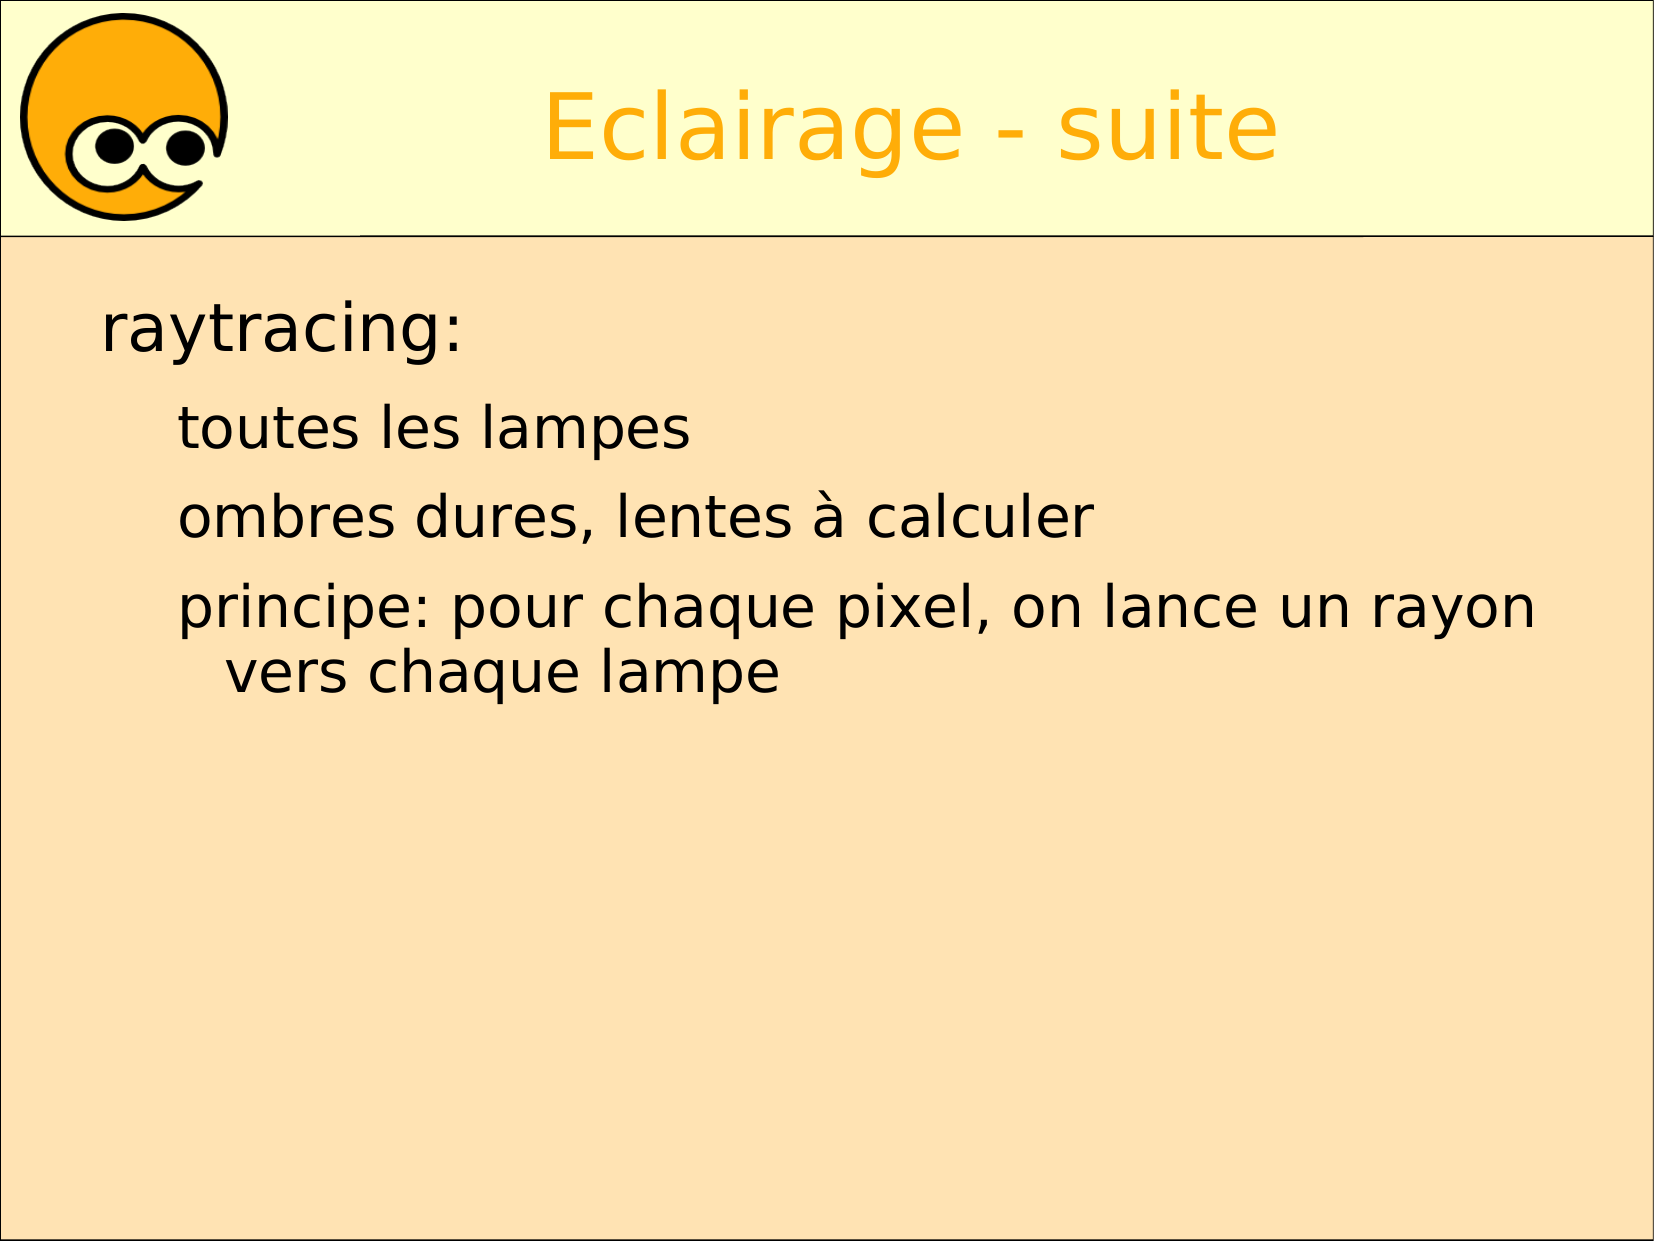

# Eclairage - suite
raytracing:
toutes les lampes
ombres dures, lentes à calculer
principe: pour chaque pixel, on lance un rayon vers chaque lampe